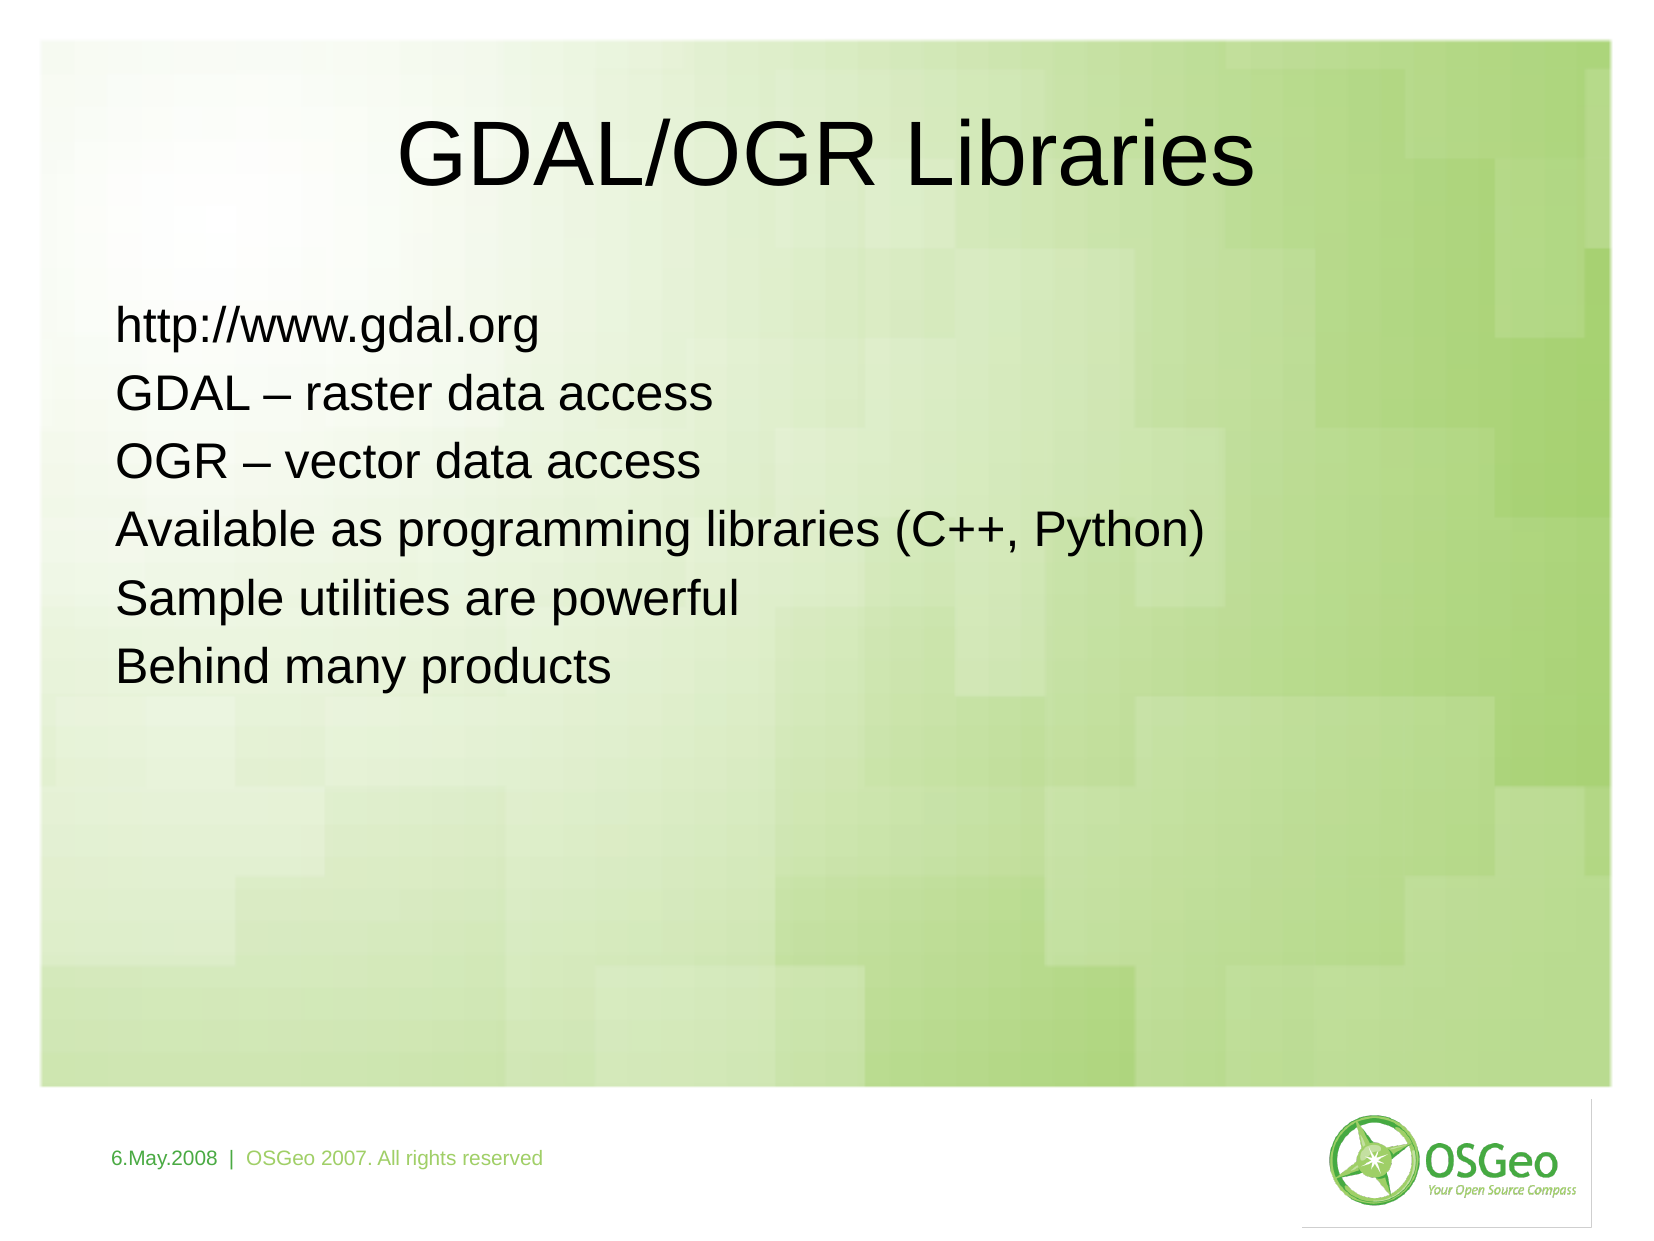

# GDAL/OGR Libraries
http://www.gdal.org
GDAL – raster data access
OGR – vector data access
Available as programming libraries (C++, Python)
Sample utilities are powerful
Behind many products